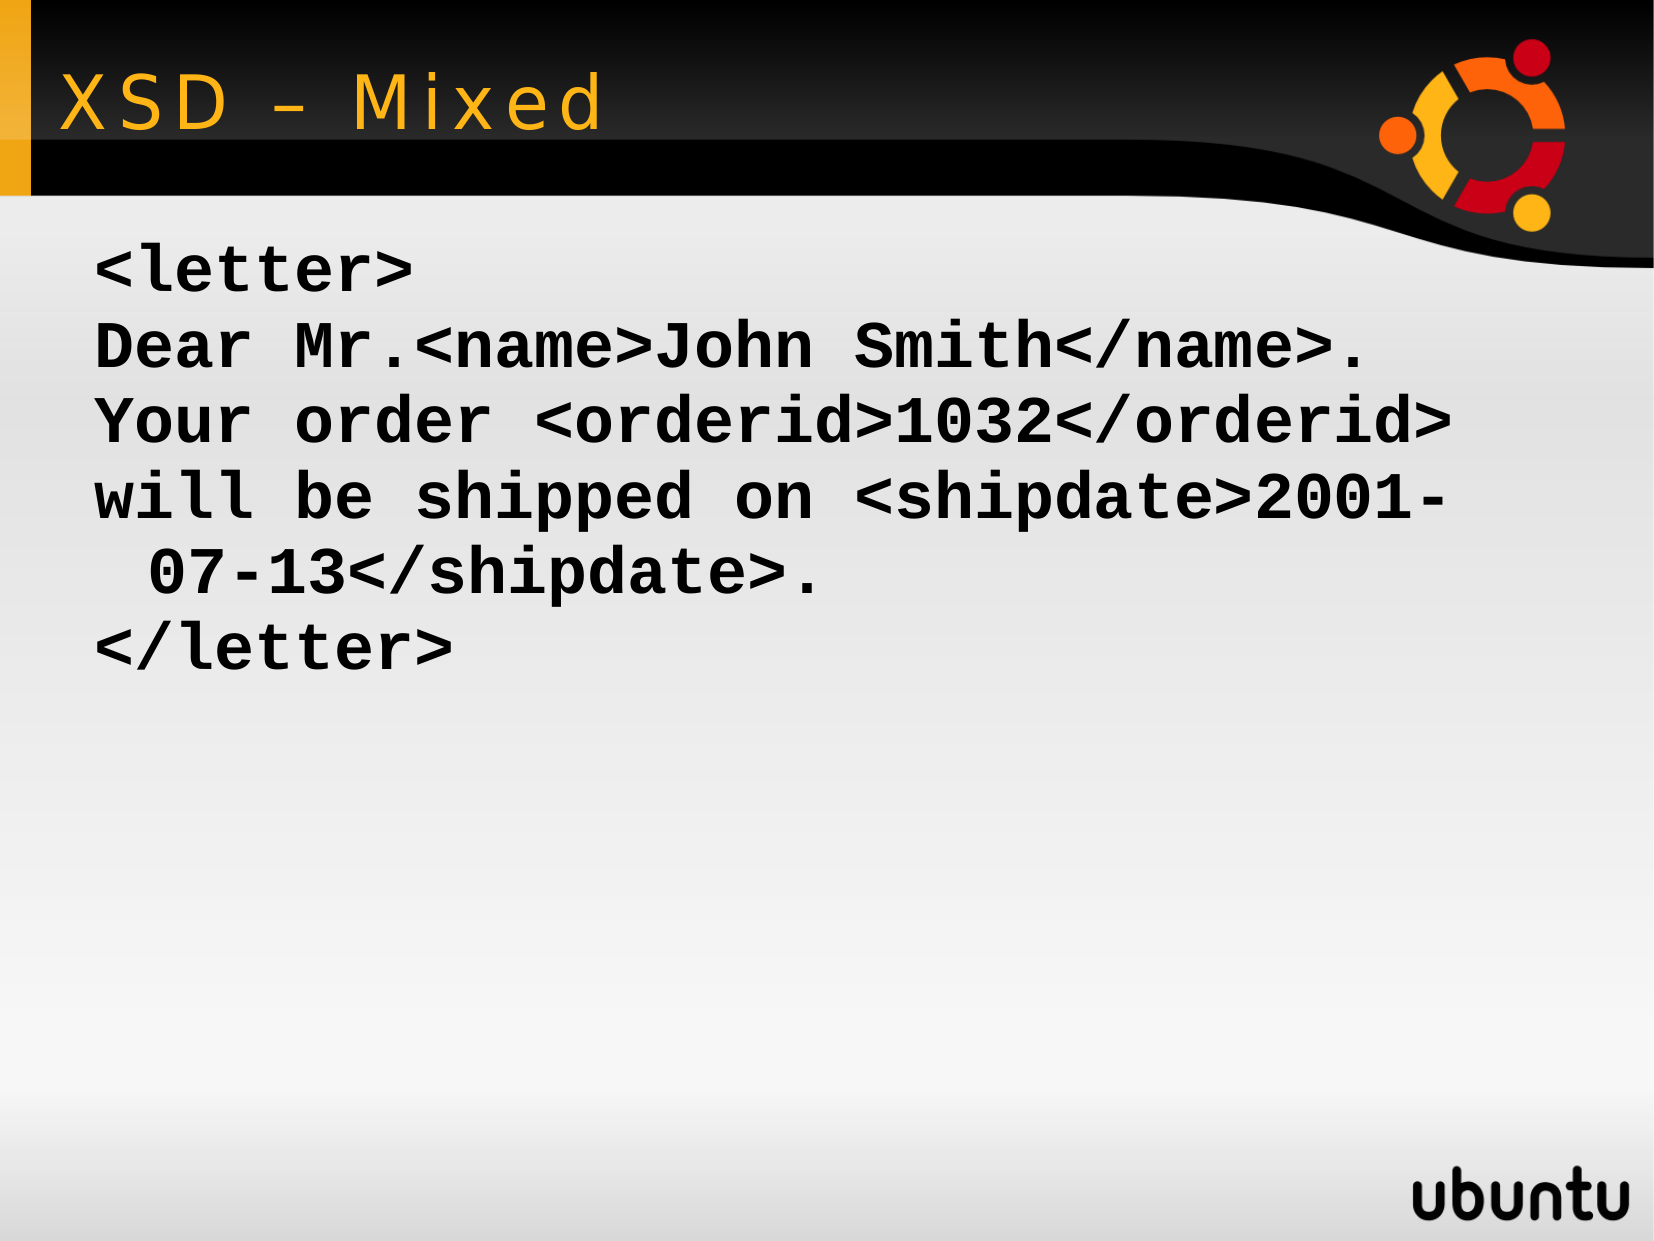

# XSD – Mixed
<letter>
Dear Mr.<name>John Smith</name>.
Your order <orderid>1032</orderid>
will be shipped on <shipdate>2001-07-13</shipdate>.
</letter>